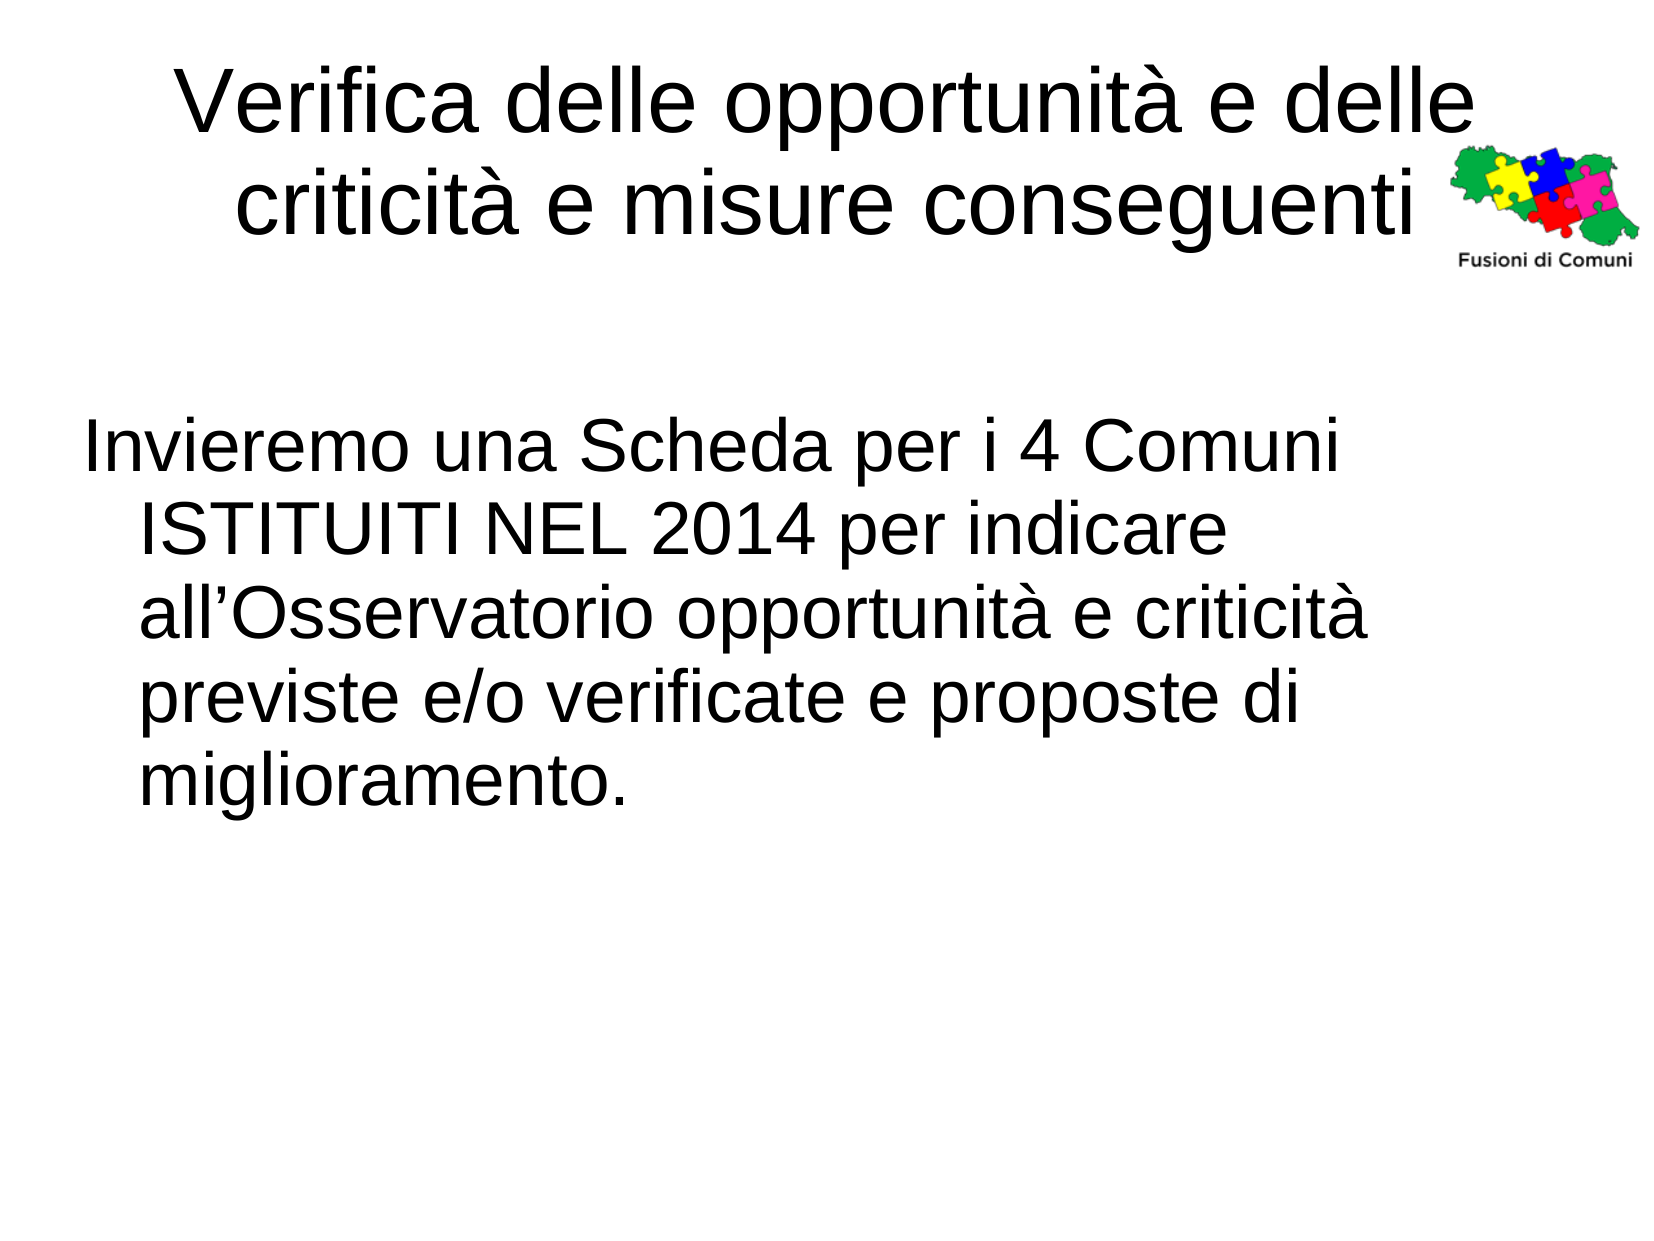

# Verifica delle opportunità e delle criticità e misure conseguenti
Invieremo una Scheda per i 4 Comuni ISTITUITI NEL 2014 per indicare all’Osservatorio opportunità e criticità previste e/o verificate e proposte di miglioramento.